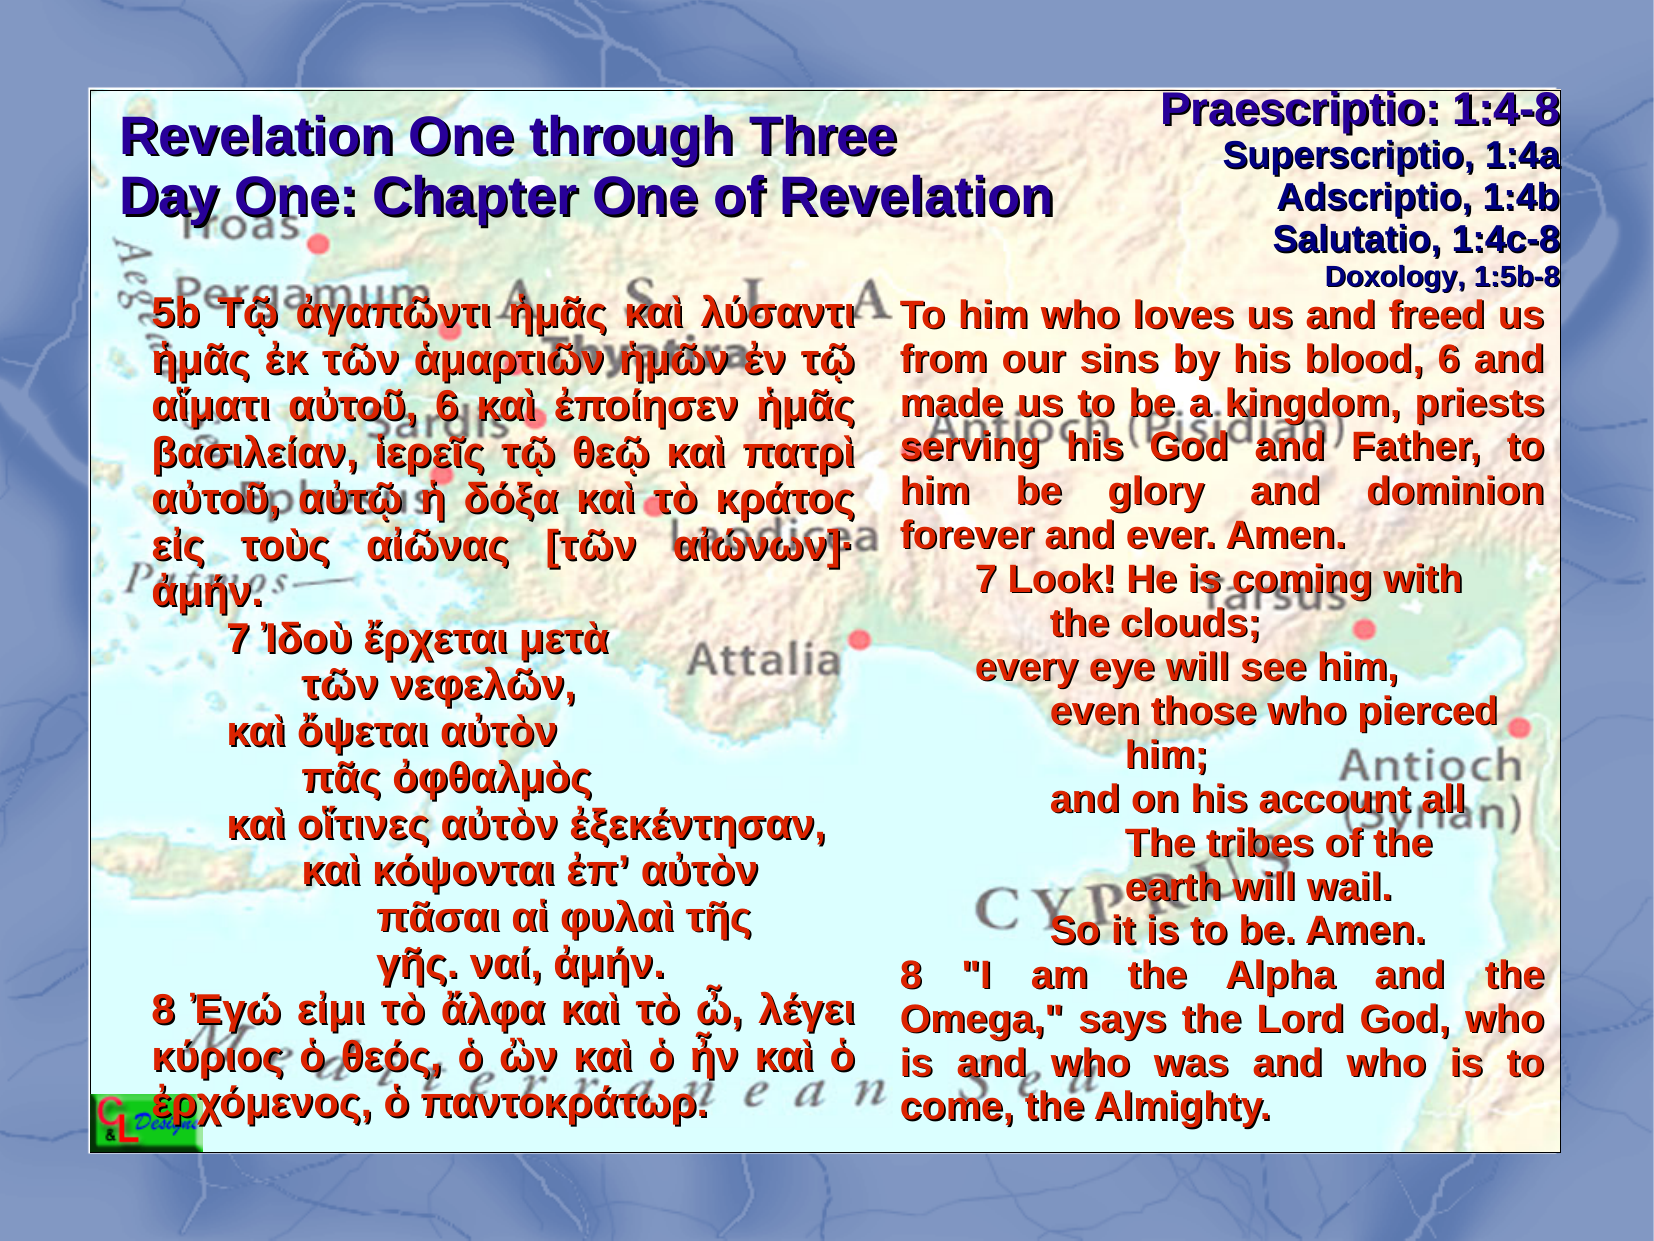

Praescriptio: 1:4-8
Superscriptio, 1:4a
	Adscriptio, 1:4b
Salutatio, 1:4c-8
Doxology, 1:5b-8
# Revelation One through Three Day One: Chapter One of Revelation
5b Τῷ ἀγαπῶντι ἡμᾶς καὶ λύσαντι ἡμᾶς ἐκ τῶν ἁμαρτιῶν ἡμῶν ἐν τῷ αἵματι αὐτοῦ, 6 καὶ ἐποίησεν ἡμᾶς βασιλείαν, ἱερεῖς τῷ θεῷ καὶ πατρὶ αὐτοῦ, αὐτῷ ἡ δόξα καὶ τὸ κράτος εἰς τοὺς αἰῶνας [τῶν αἰώνων]· ἀμήν.
	7 Ἰδοὺ ἔρχεται μετὰ
		τῶν νεφελῶν,
	καὶ ὄψεται αὐτὸν
		πᾶς ὀφθαλμὸς
	καὶ οἵτινες αὐτὸν ἐξεκέντησαν,
		καὶ κόψονται ἐπʼ αὐτὸν
			πᾶσαι αἱ φυλαὶ τῆς
			γῆς. ναί, ἀμήν.
8 Ἐγώ εἰμι τὸ ἄλφα καὶ τὸ ὦ, λέγει κύριος ὁ θεός, ὁ ὢν καὶ ὁ ἦν καὶ ὁ ἐρχόμενος, ὁ παντοκράτωρ.
To him who loves us and freed us from our sins by his blood, 6 and made us to be a kingdom, priests serving his God and Father, to him be glory and dominion forever and ever. Amen.
	7 Look! He is coming with
		the clouds;
	every eye will see him,
		even those who pierced
			him;
		and on his account all
			The tribes of the
			earth will wail.
		So it is to be. Amen.
8 "I am the Alpha and the Omega," says the Lord God, who is and who was and who is to come, the Almighty.